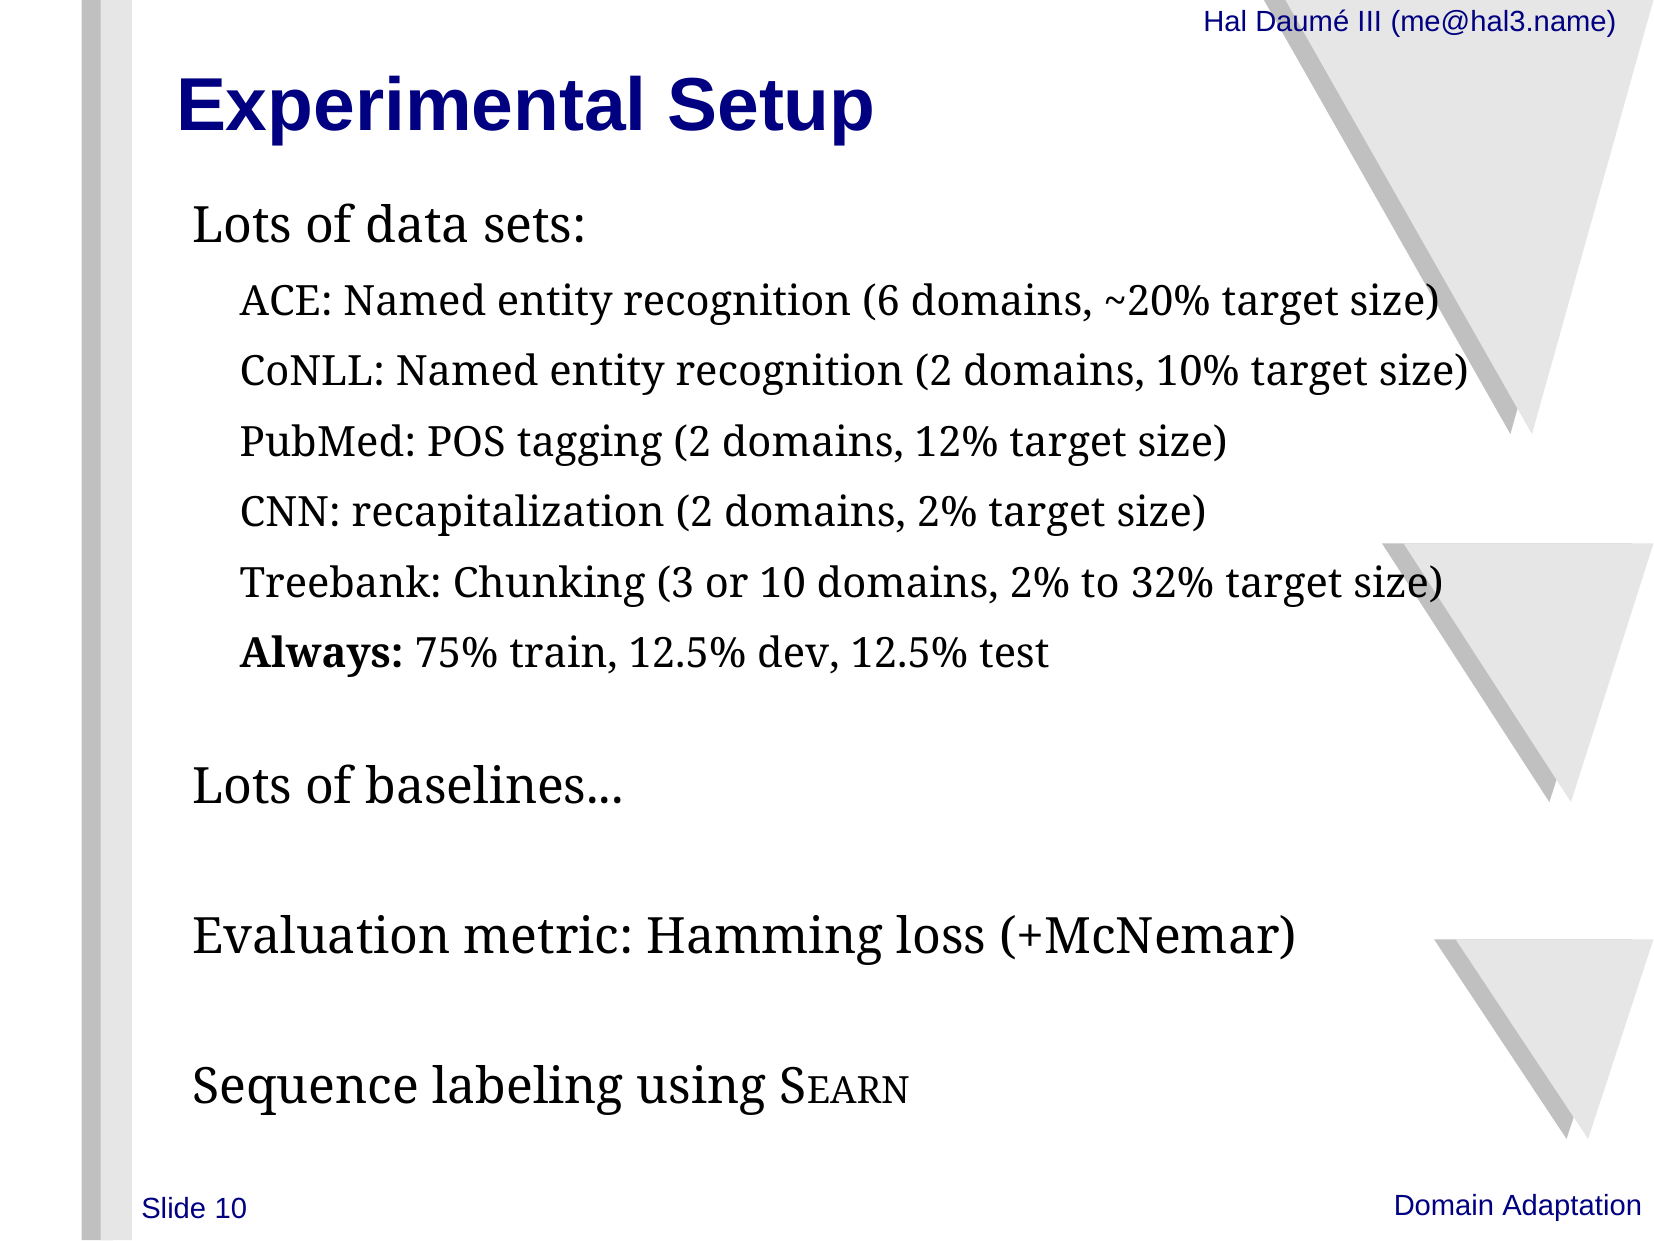

# Experimental Setup
Lots of data sets:
ACE: Named entity recognition (6 domains, ~20% target size)
CoNLL: Named entity recognition (2 domains, 10% target size)
PubMed: POS tagging (2 domains, 12% target size)
CNN: recapitalization (2 domains, 2% target size)
Treebank: Chunking (3 or 10 domains, 2% to 32% target size)
Always: 75% train, 12.5% dev, 12.5% test
Lots of baselines...
Evaluation metric: Hamming loss (+McNemar)
Sequence labeling using SEARN